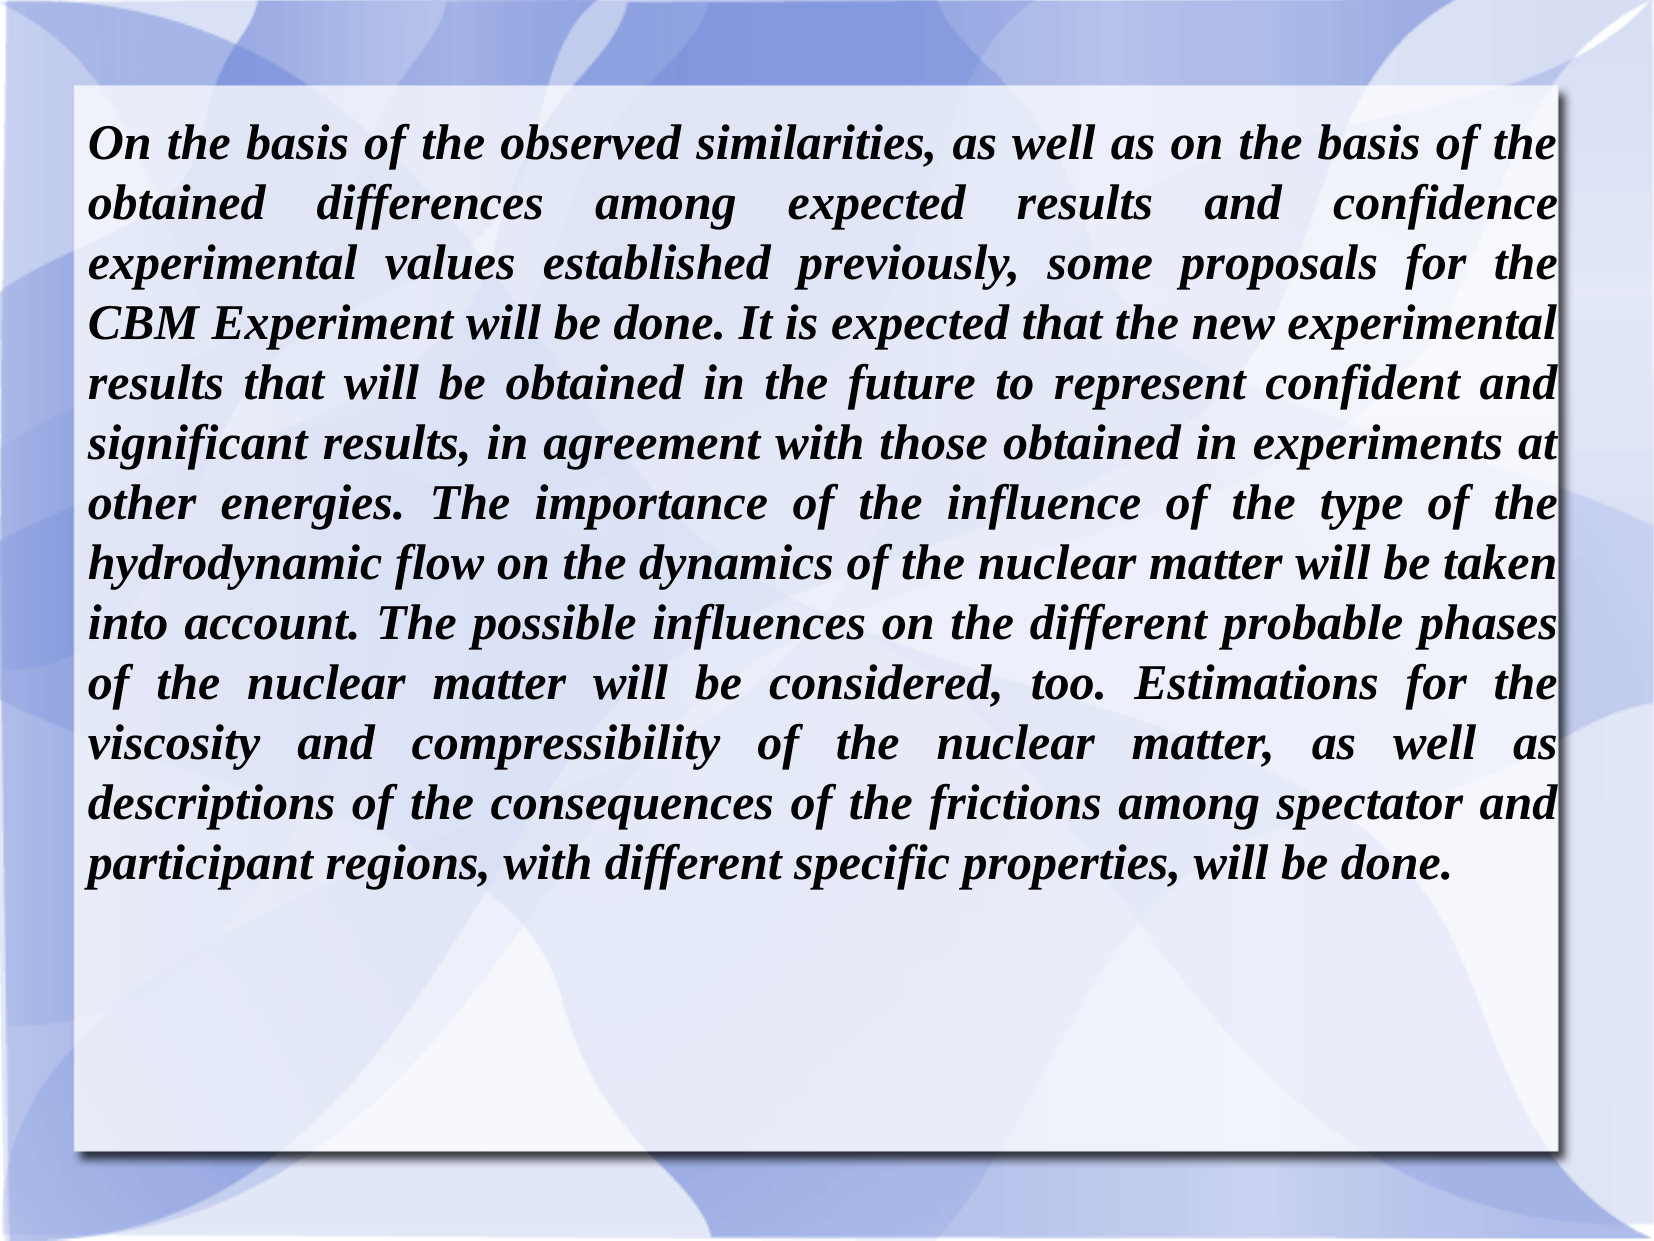

On the basis of the observed similarities, as well as on the basis of the obtained differences among expected results and confidence experimental values established previously, some proposals for the CBM Experiment will be done. It is expected that the new experimental results that will be obtained in the future to represent confident and significant results, in agreement with those obtained in experiments at other energies. The importance of the influence of the type of the hydrodynamic flow on the dynamics of the nuclear matter will be taken into account. The possible influences on the different probable phases of the nuclear matter will be considered, too. Estimations for the viscosity and compressibility of the nuclear matter, as well as descriptions of the consequences of the frictions among spectator and participant regions, with different specific properties, will be done.